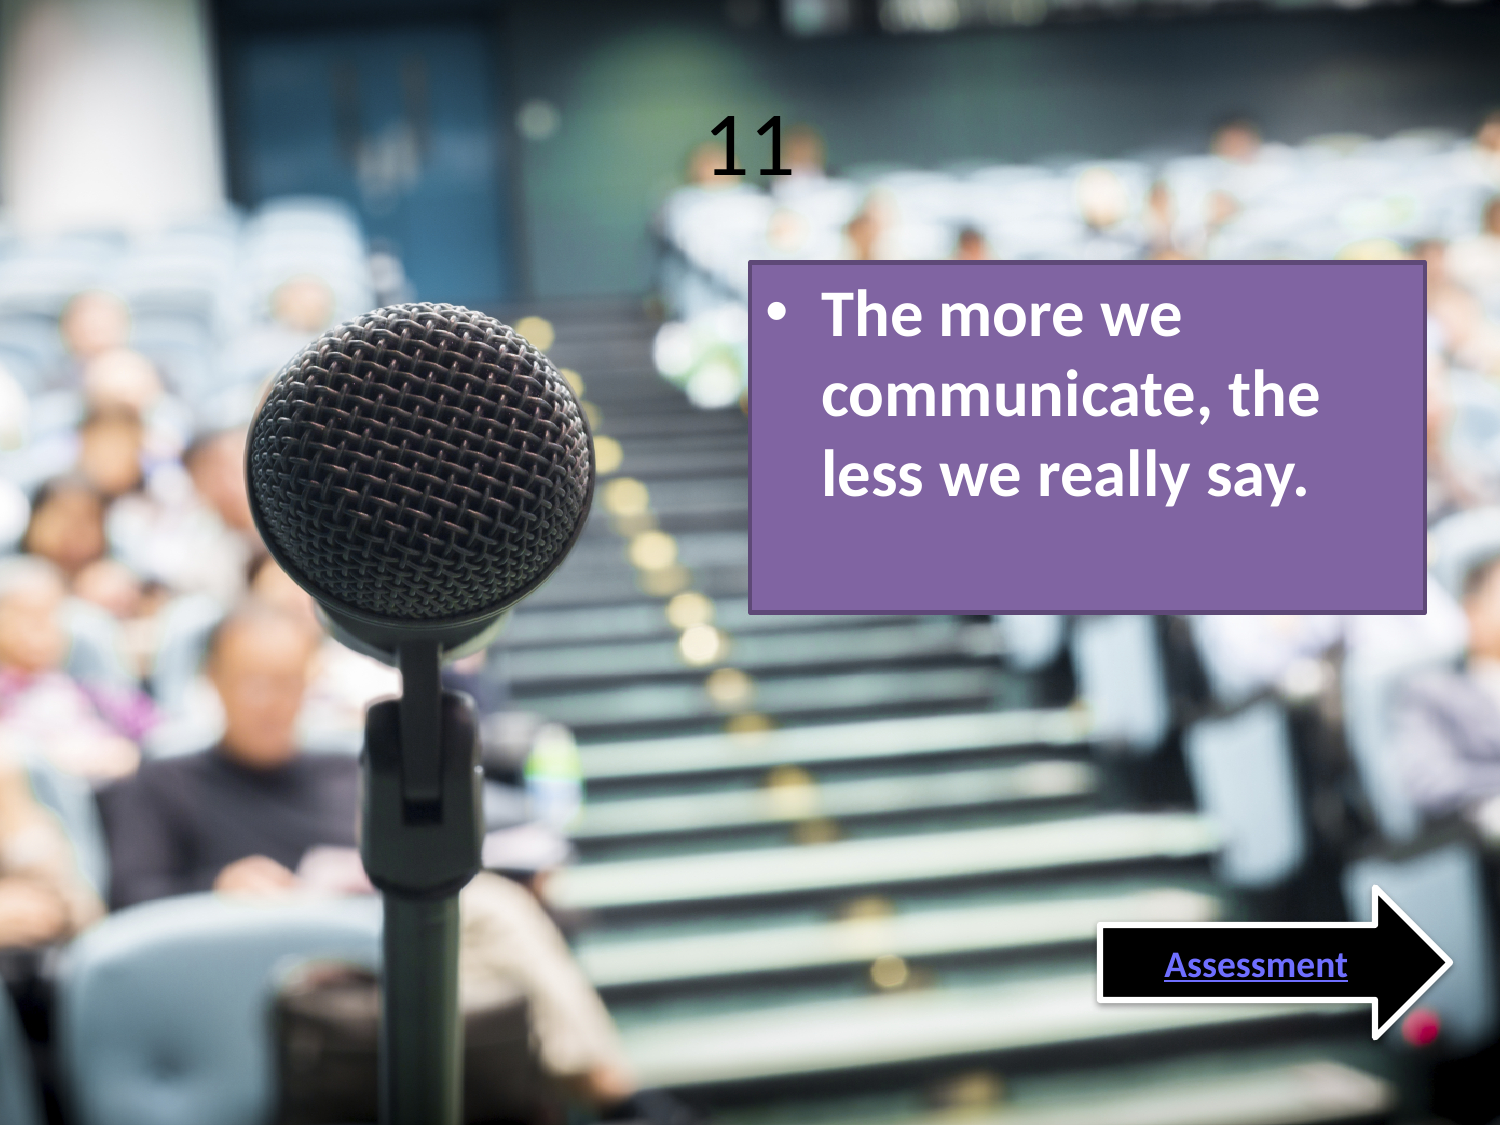

# 11
The more we communicate, the less we really say.
Assessment